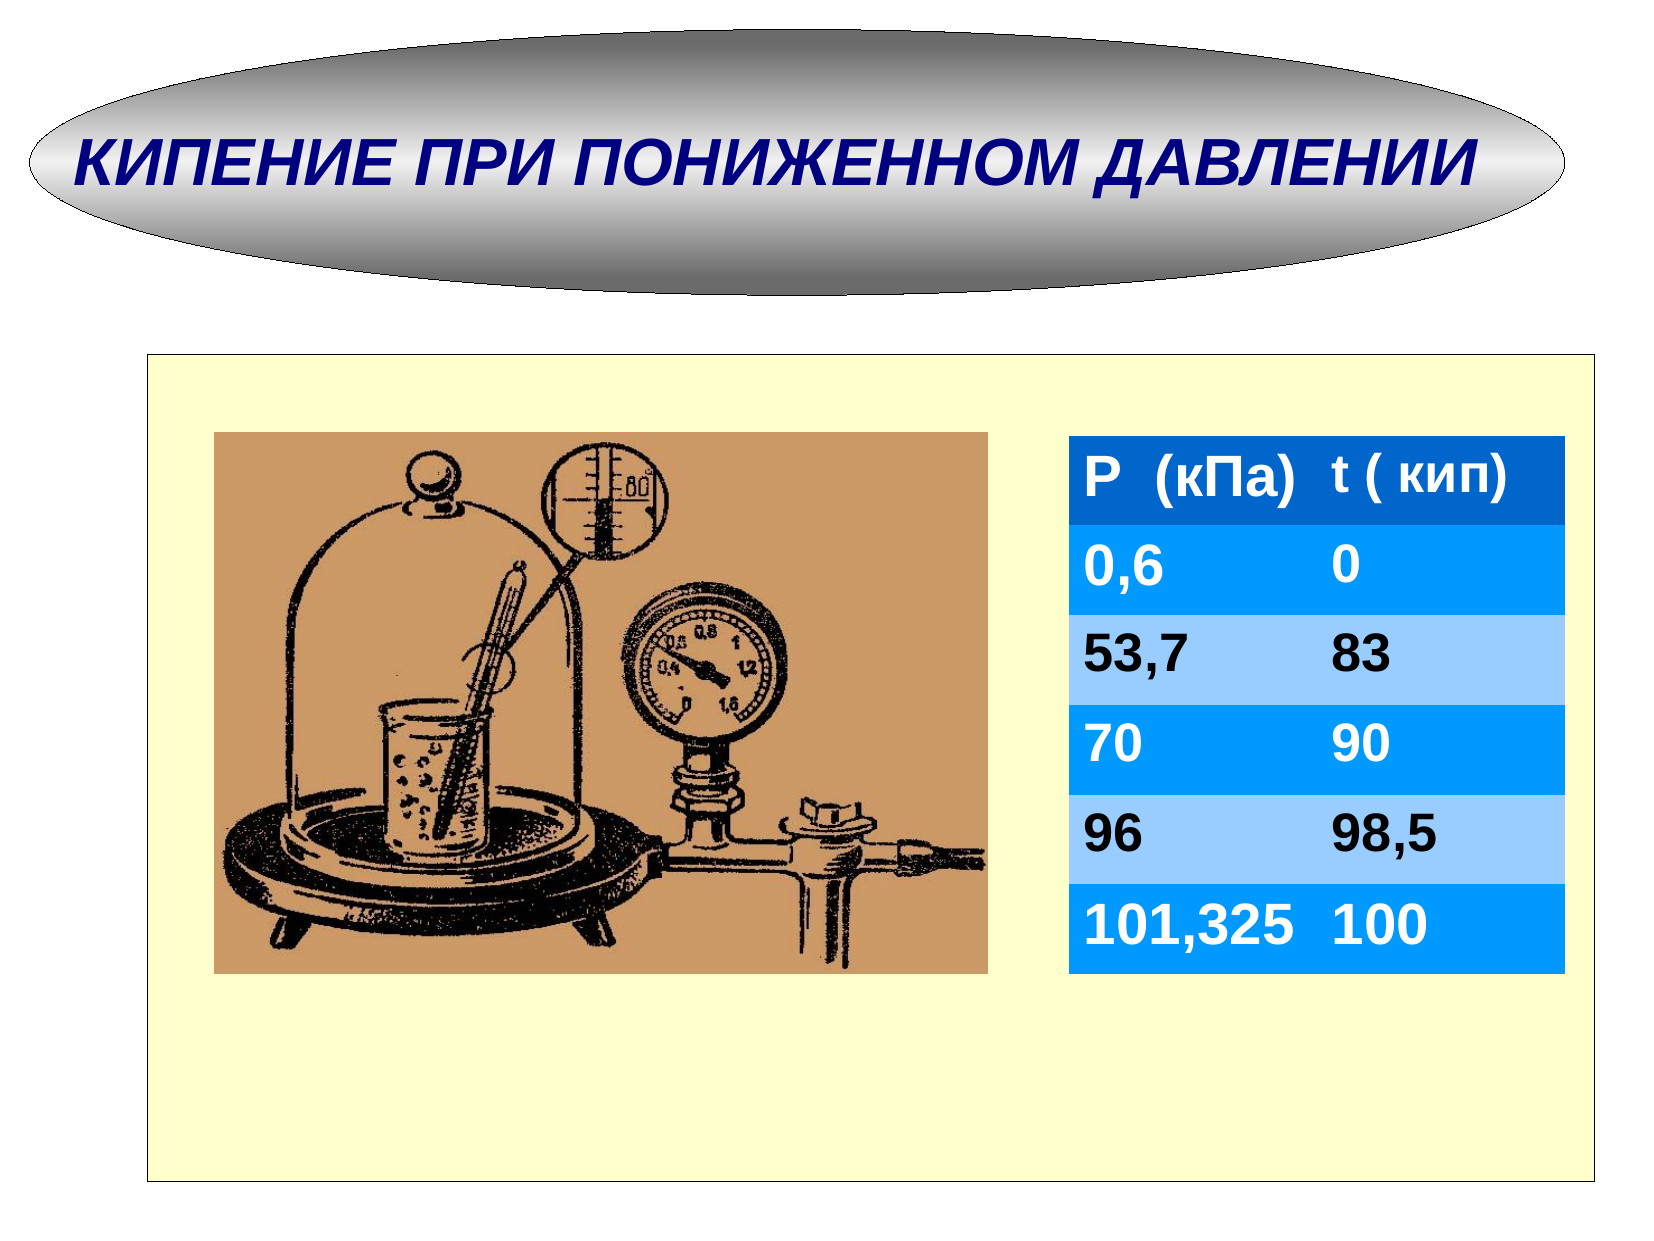

КИПЕНИЕ ПРИ ПОНИЖЕННОМ ДАВЛЕНИИ
| Р (кПа) | t ( кип) |
| --- | --- |
| 0,6 | 0 |
| 53,7 | 83 |
| 70 | 90 |
| 96 | 98,5 |
| 101,325 | 100 |